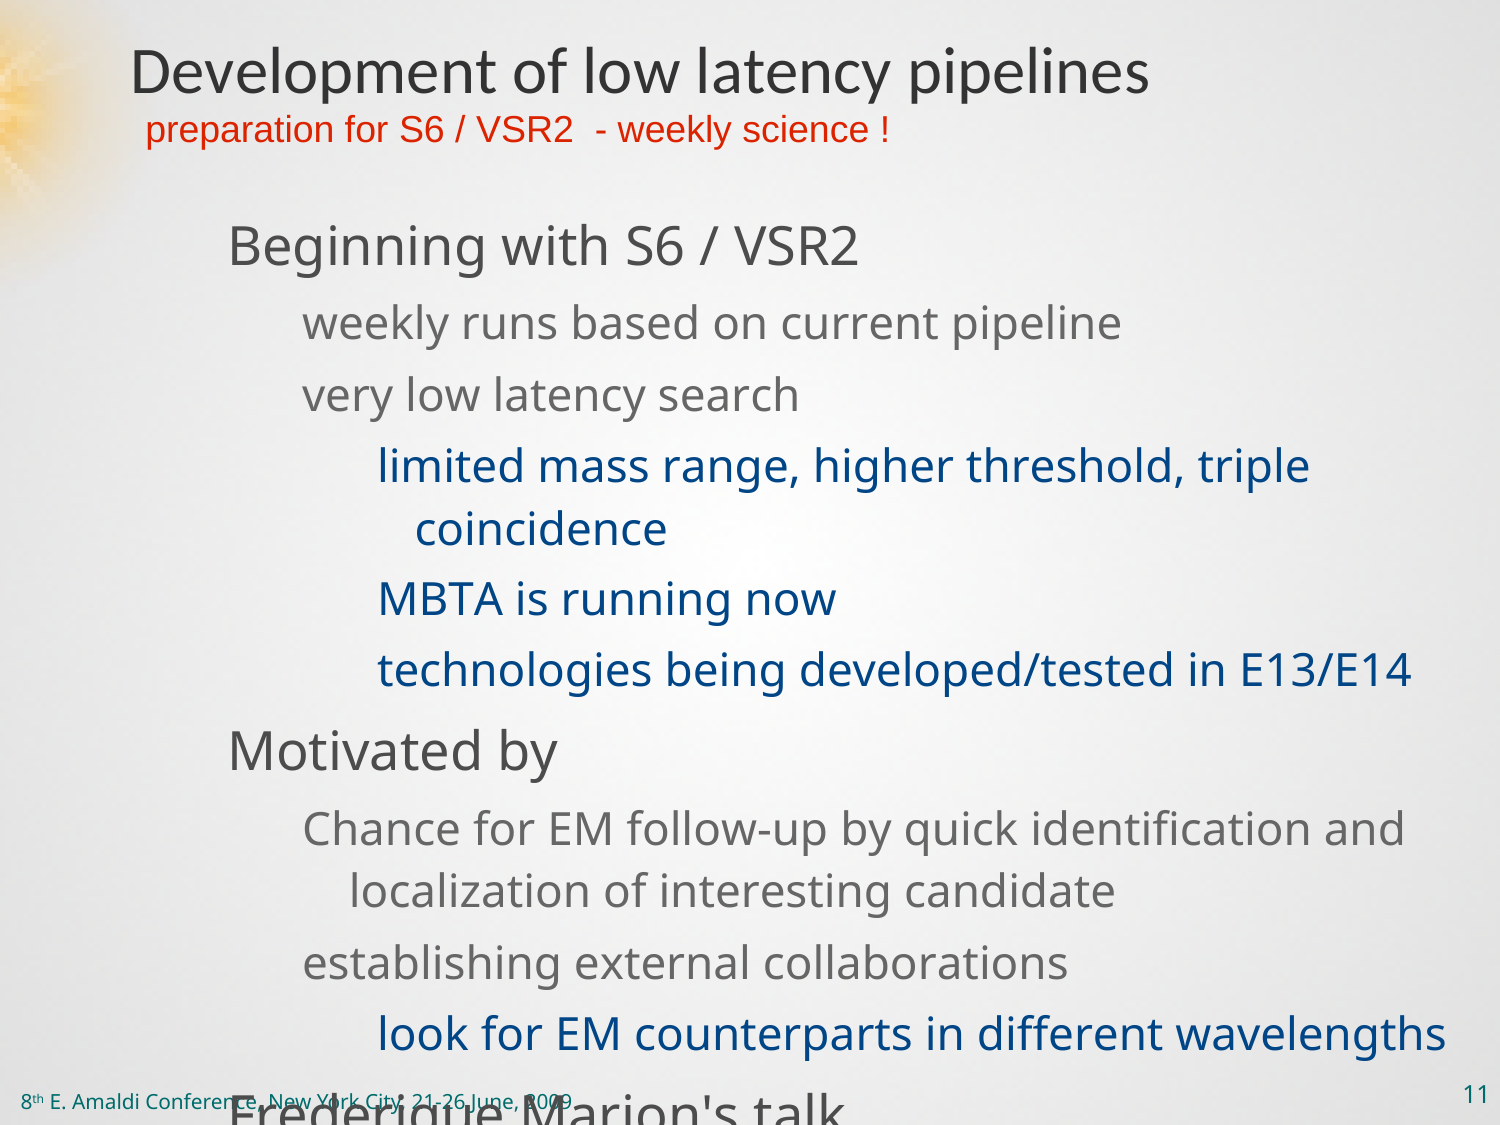

# Development of low latency pipelines
preparation for S6 / VSR2 - weekly science !
Beginning with S6 / VSR2
weekly runs based on current pipeline
very low latency search
limited mass range, higher threshold, triple coincidence
MBTA is running now
technologies being developed/tested in E13/E14
Motivated by
Chance for EM follow-up by quick identification and localization of interesting candidate
establishing external collaborations
look for EM counterparts in different wavelengths
Frederique Marion's talk